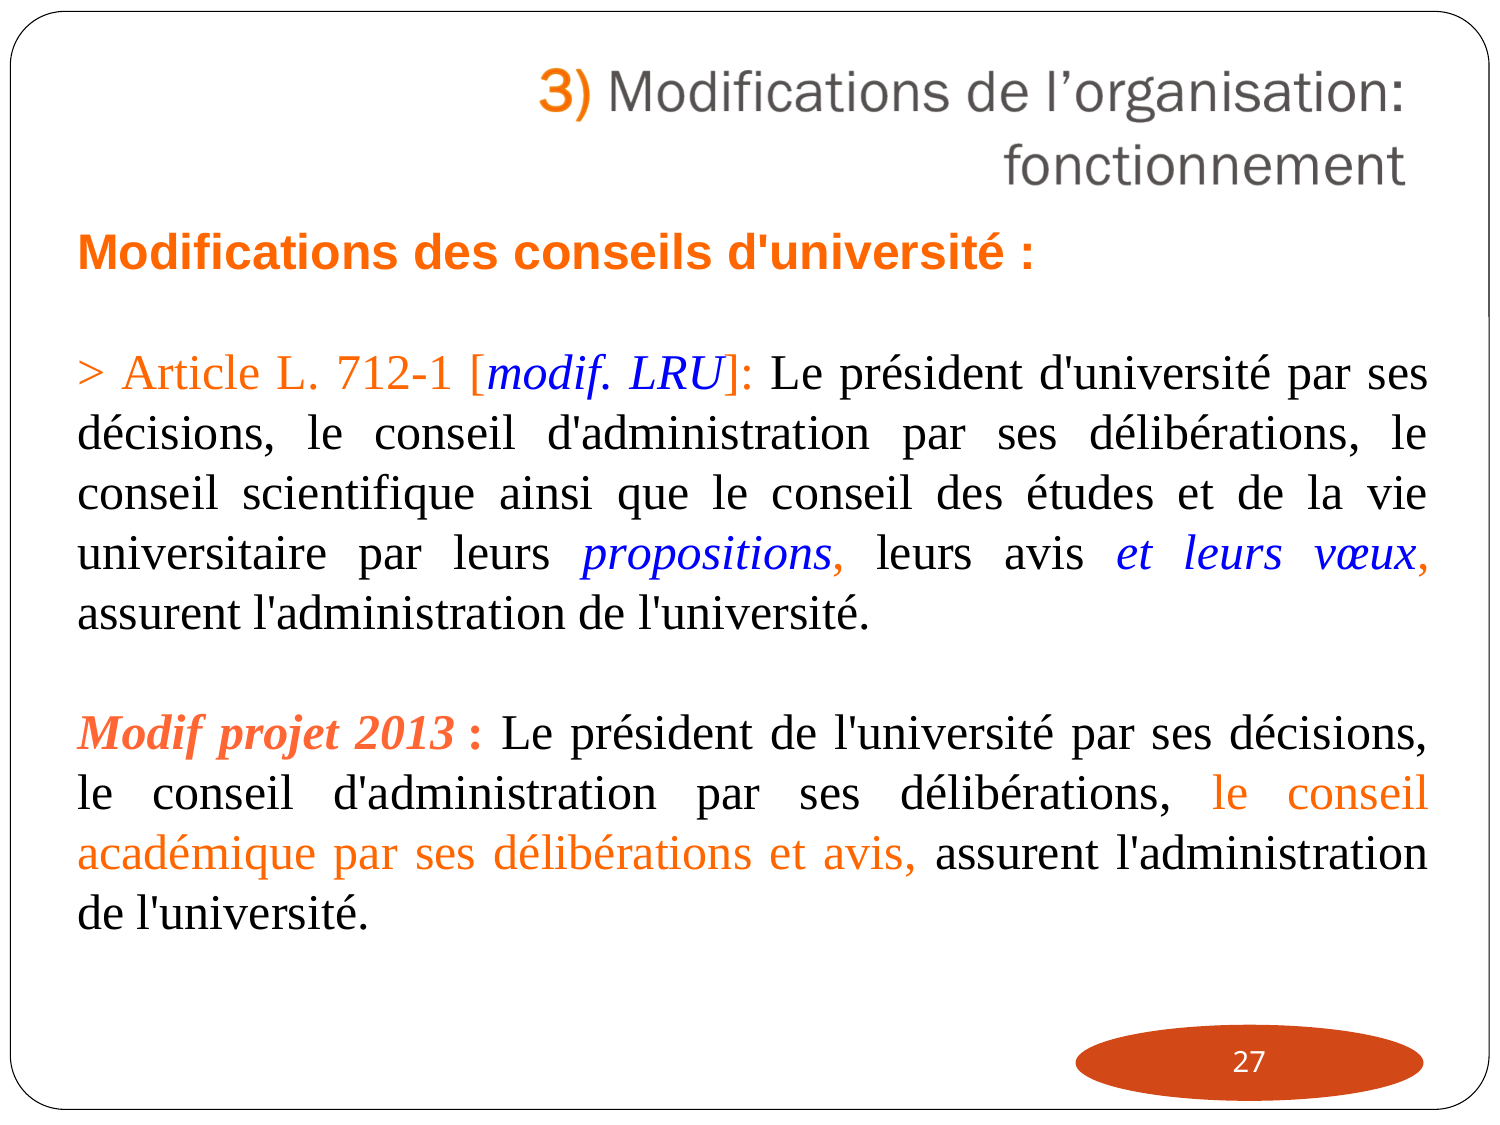

Modifications des conseils d'université :
> Article L. 712-1 [modif. LRU]: Le président d'université par ses décisions, le conseil d'administration par ses délibérations, le conseil scientifique ainsi que le conseil des études et de la vie universitaire par leurs propositions, leurs avis et leurs vœux, assurent l'administration de l'université.
Modif projet 2013 : Le président de l'université par ses décisions, le conseil d'administration par ses délibérations, le conseil académique par ses délibérations et avis, assurent l'administration de l'université.